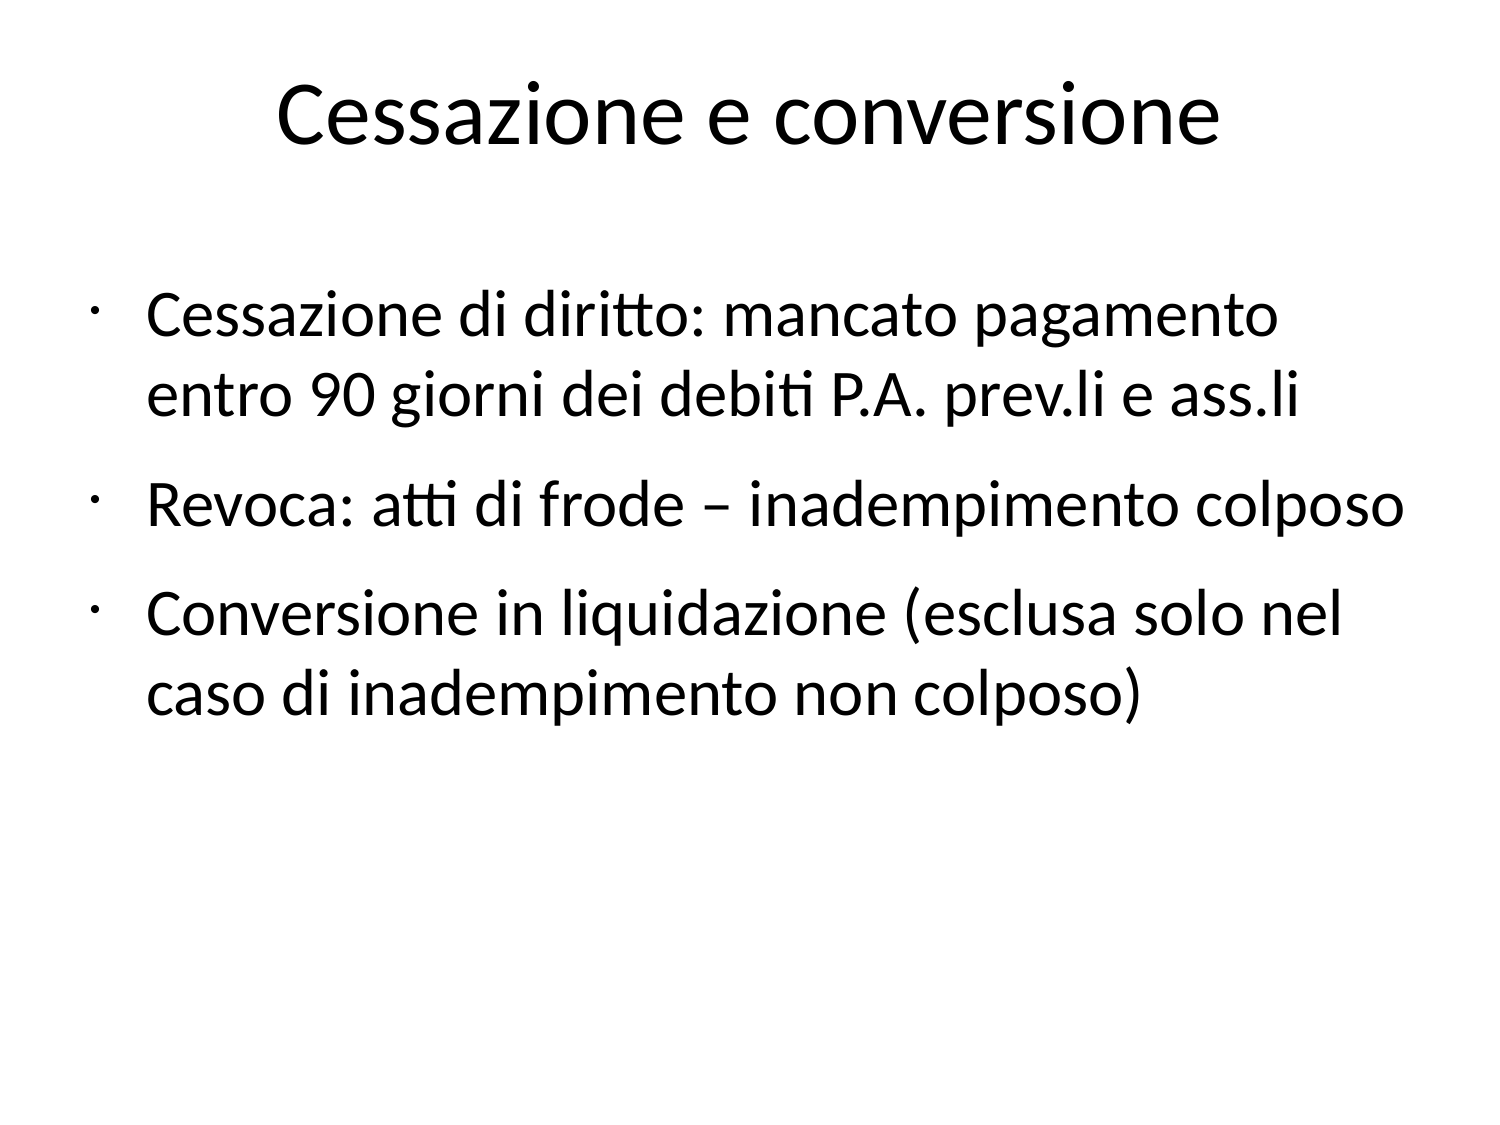

# Cessazione e conversione
Cessazione di diritto: mancato pagamento entro 90 giorni dei debiti P.A. prev.li e ass.li
Revoca: atti di frode – inadempimento colposo
Conversione in liquidazione (esclusa solo nel caso di inadempimento non colposo)